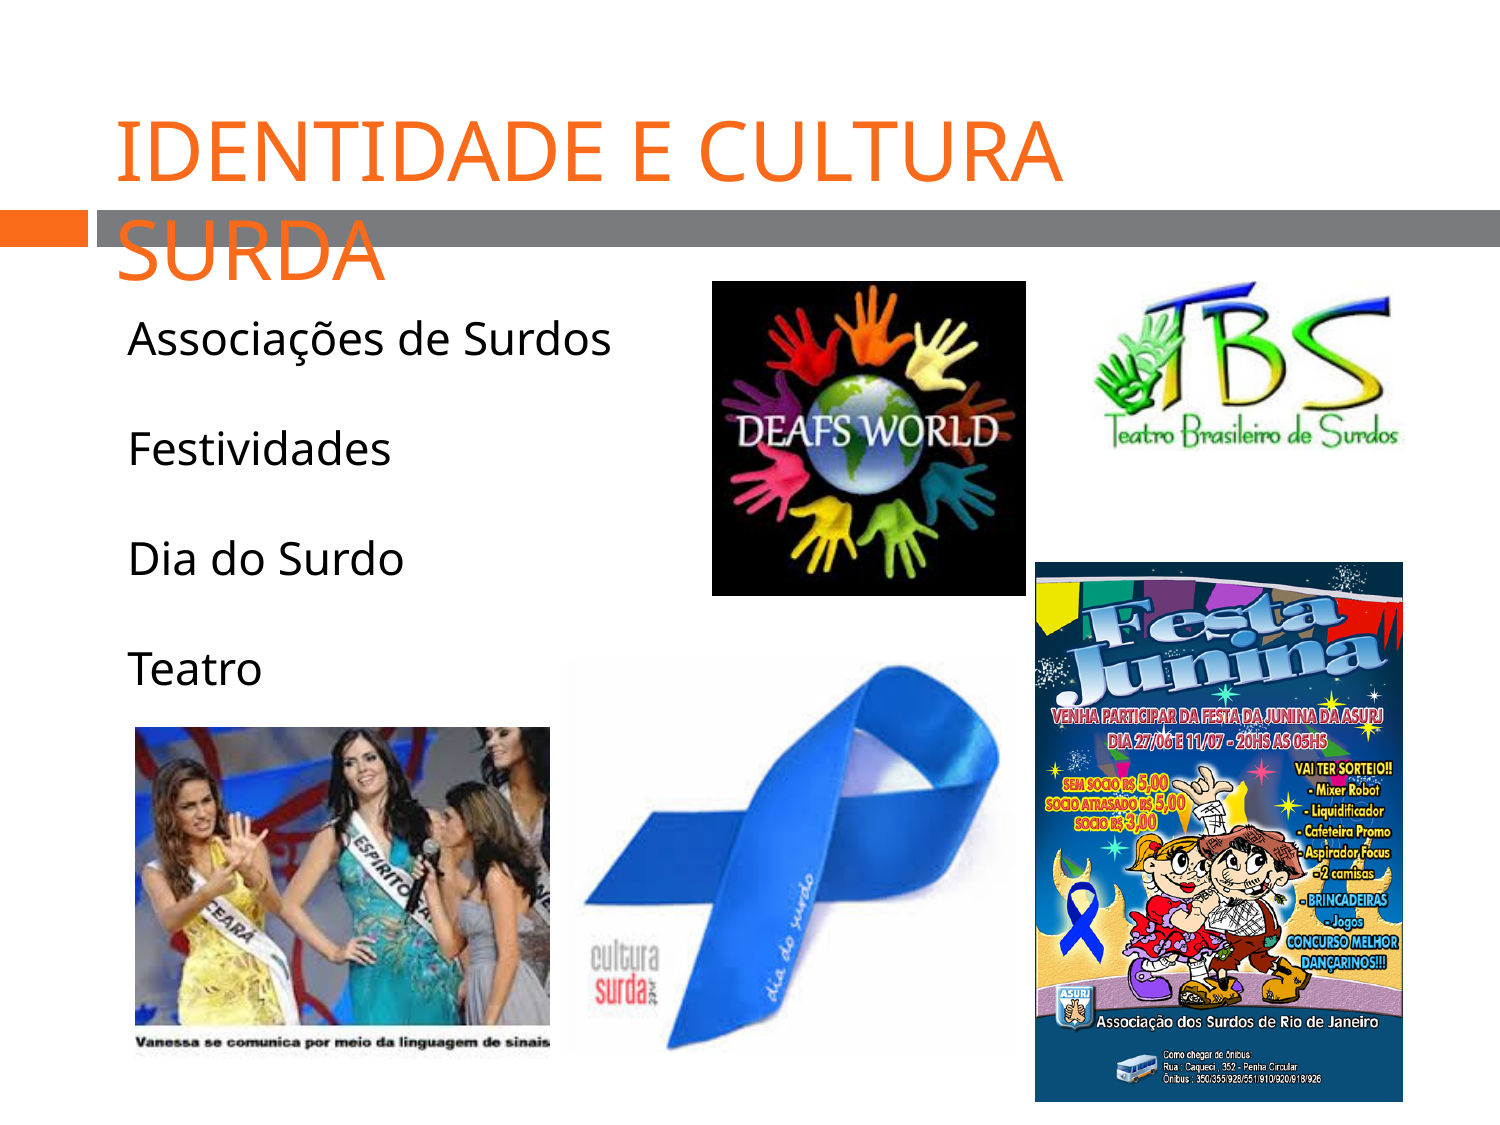

# IDENTIDADE E CULTURA SURDA
Associações de Surdos
Festividades
Dia do Surdo
Teatro